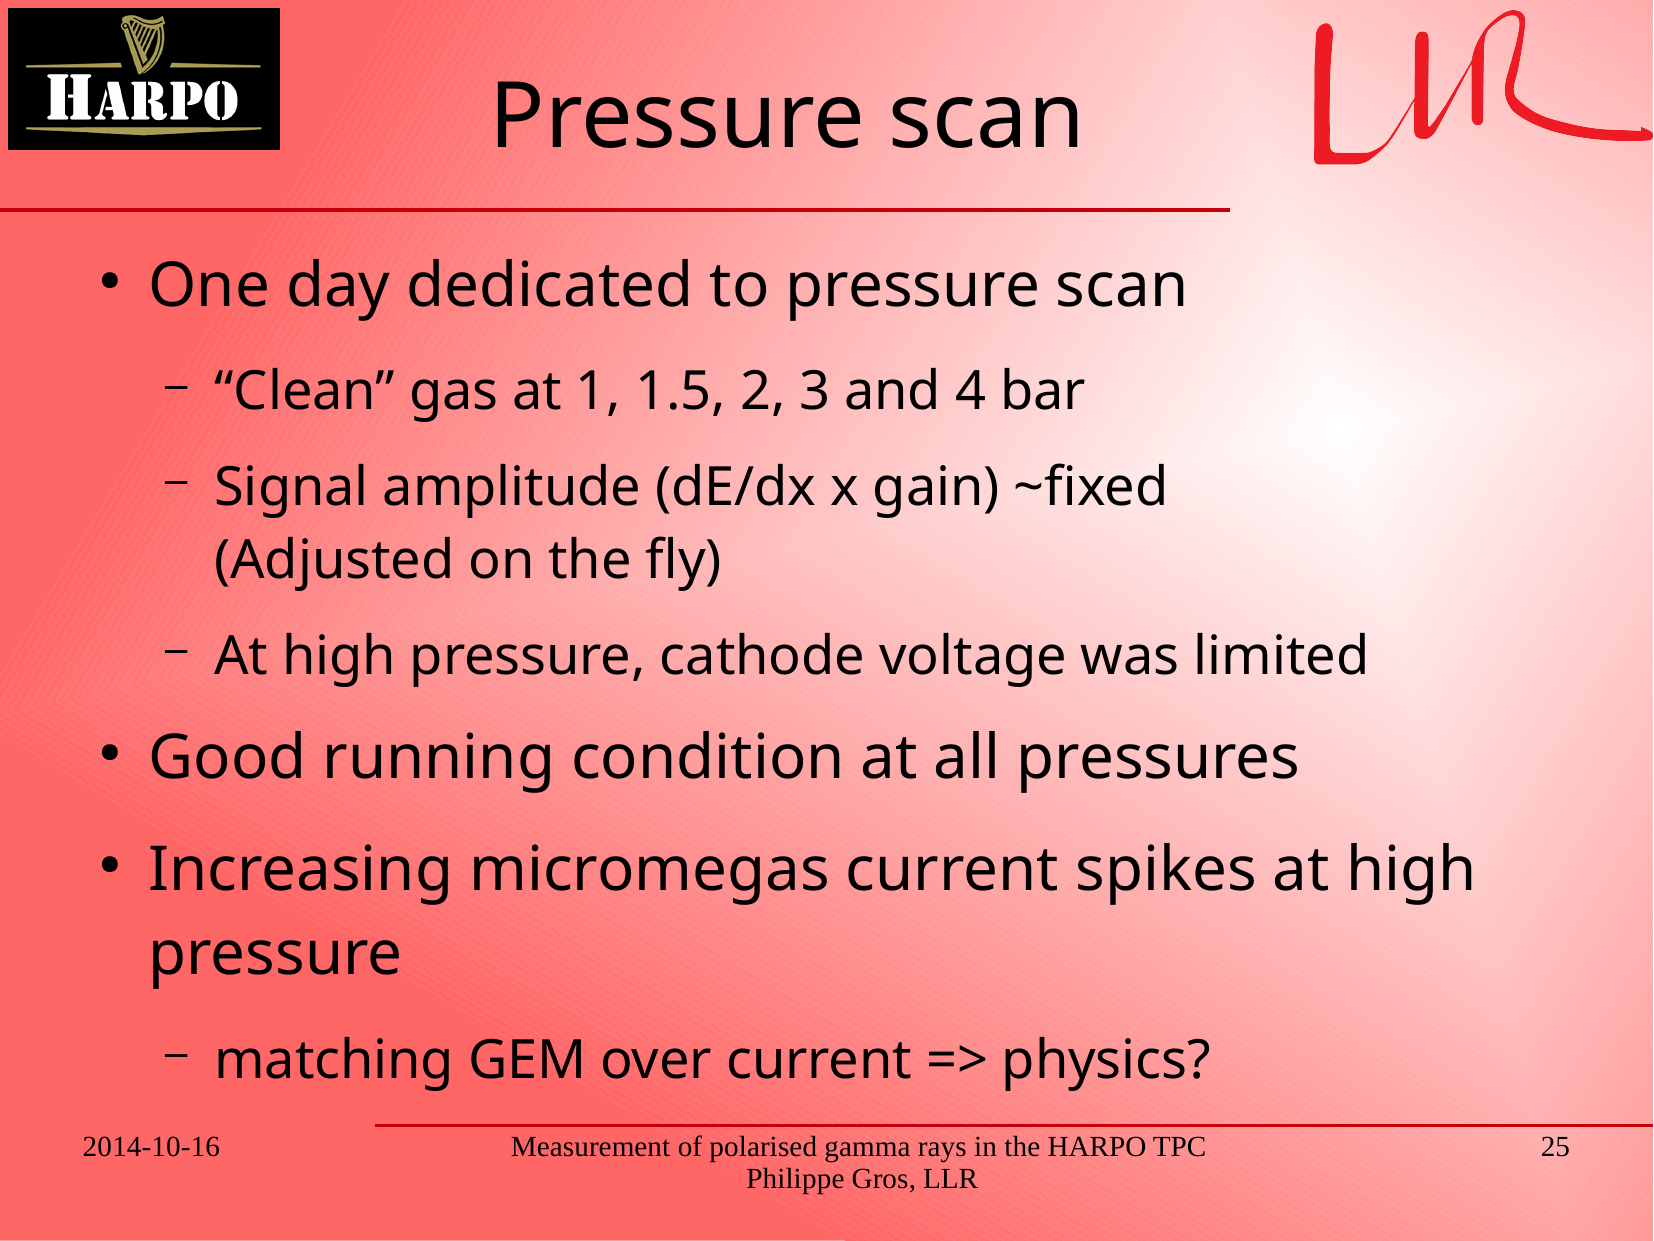

# Pressure scan
One day dedicated to pressure scan
“Clean” gas at 1, 1.5, 2, 3 and 4 bar
Signal amplitude (dE/dx x gain) ~fixed
(Adjusted on the fly)
At high pressure, cathode voltage was limited
Good running condition at all pressures
Increasing micromegas current spikes at high pressure
matching GEM over current => physics?
2014-10-16
25